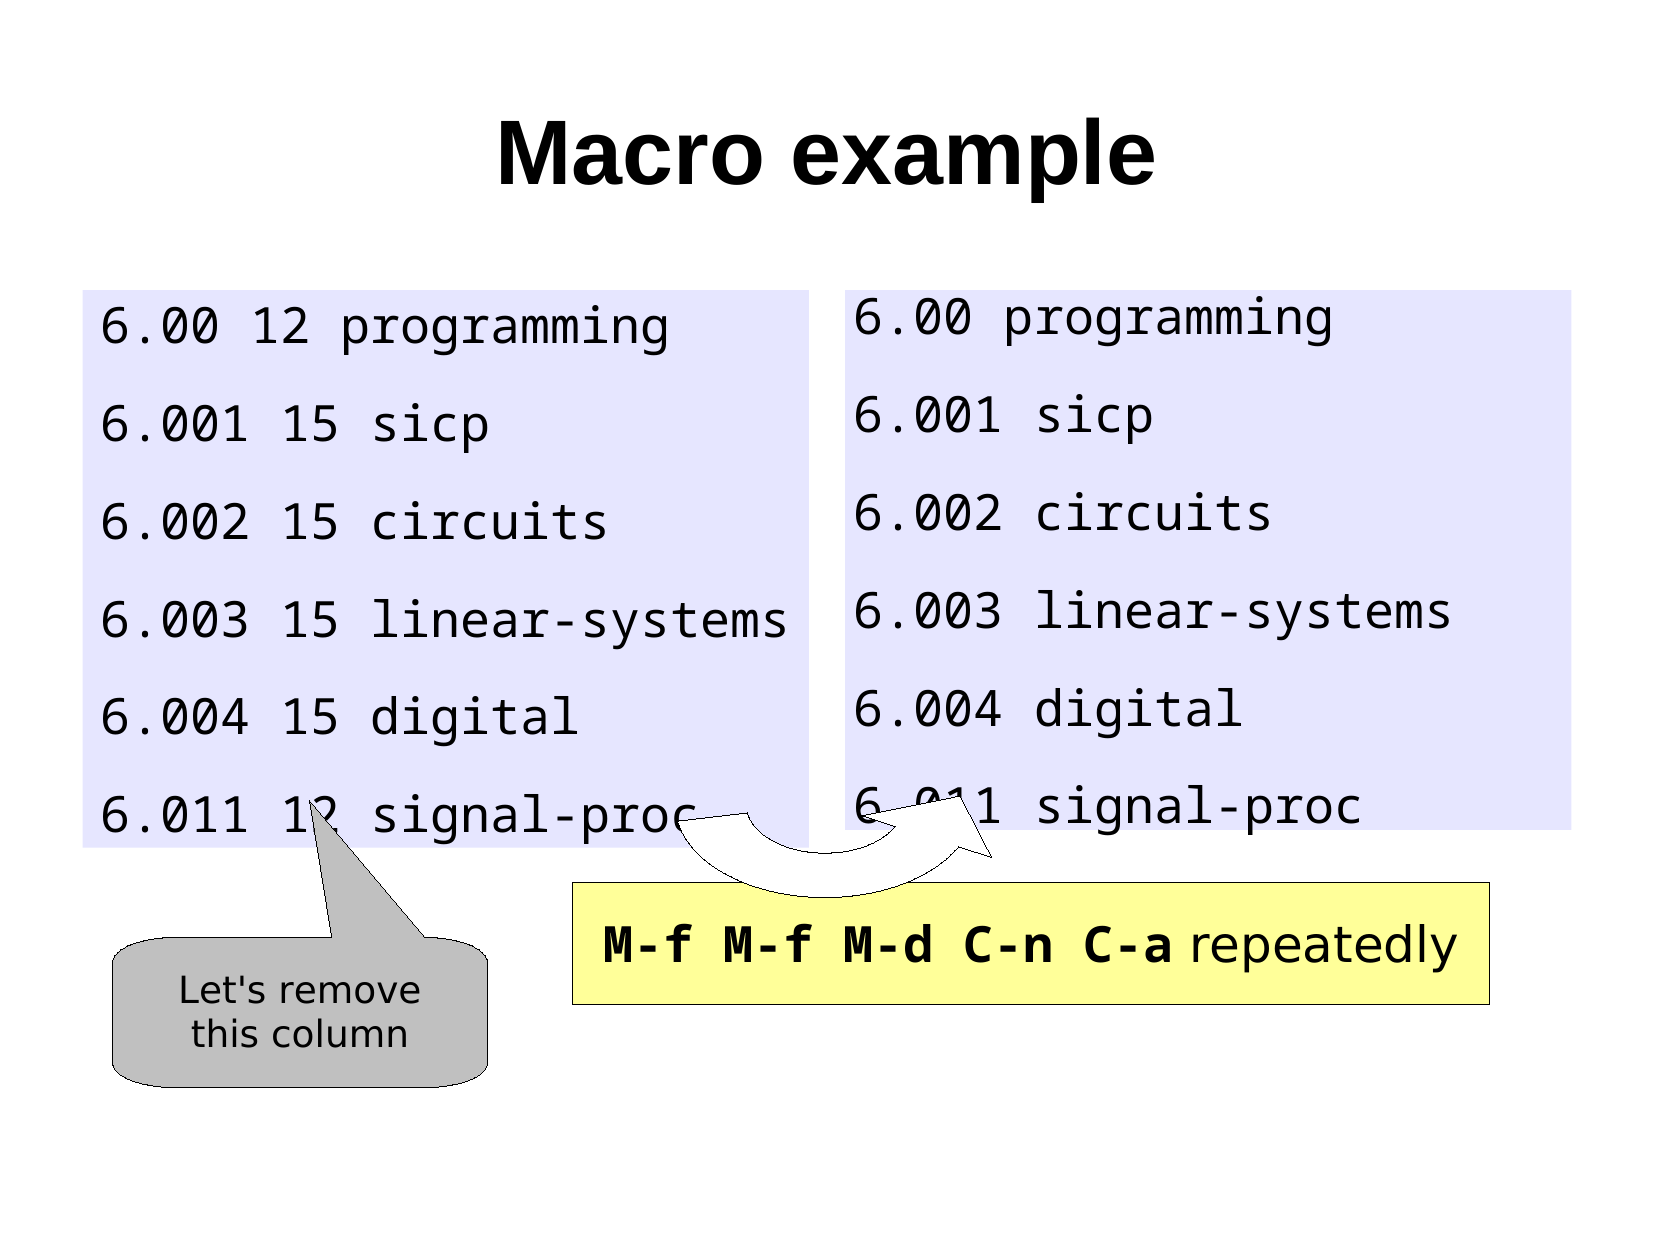

# Macro example
6.00 12 programming
6.001 15 sicp
6.002 15 circuits
6.003 15 linear-systems
6.004 15 digital
6.011 12 signal-proc
6.00 programming
6.001 sicp
6.002 circuits
6.003 linear-systems
6.004 digital
6.011 signal-proc
M-f M-f M-d C-n C-a repeatedly
Let's remove this column